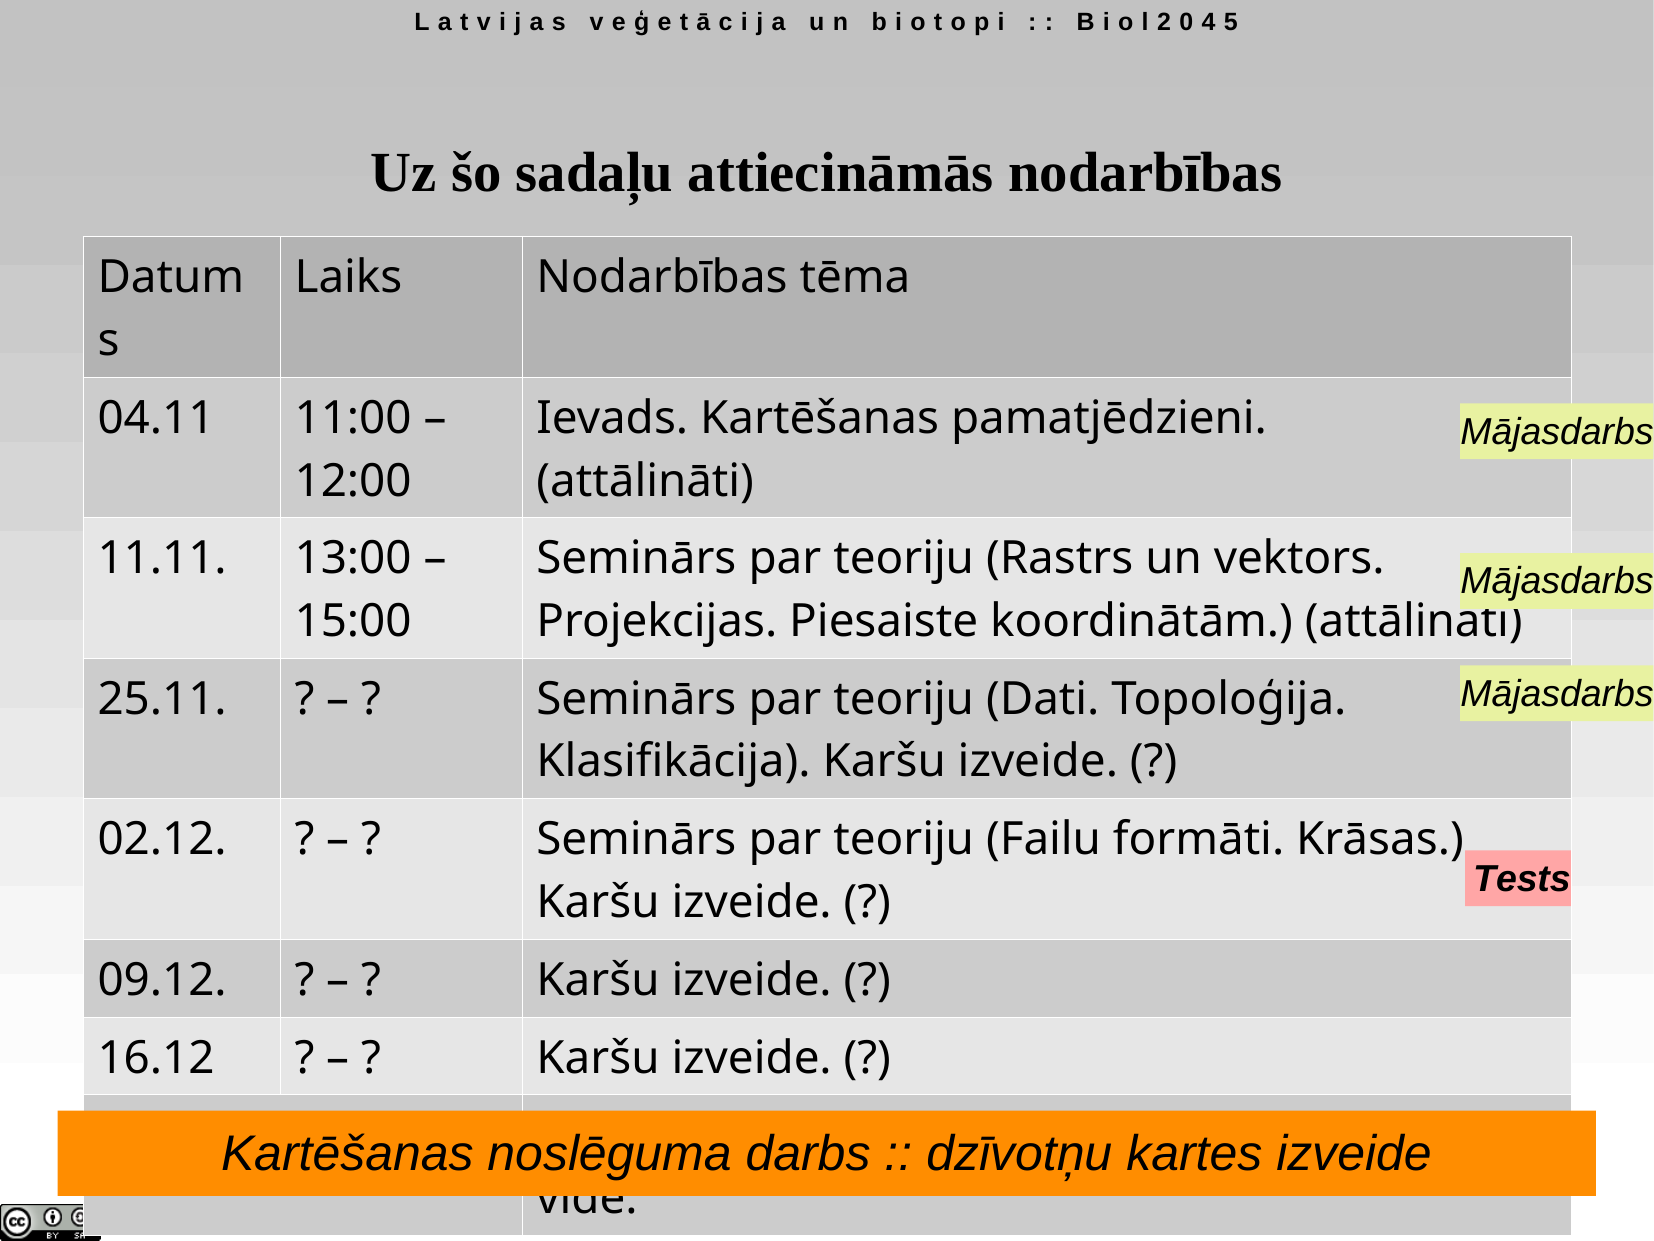

# Uz šo sadaļu attiecināmās nodarbības
| Datums | Laiks | Nodarbības tēma |
| --- | --- | --- |
| 04.11 | 11:00 – 12:00 | Ievads. Kartēšanas pamatjēdzieni. (attālināti) |
| 11.11. | 13:00 – 15:00 | Seminārs par teoriju (Rastrs un vektors. Projekcijas. Piesaiste koordinātām.) (attālināti) |
| 25.11. | ? – ? | Seminārs par teoriju (Dati. Topoloģija. Klasifikācija). Karšu izveide. (?) |
| 02.12. | ? – ? | Seminārs par teoriju (Failu formāti. Krāsas.) Karšu izveide. (?) |
| 09.12. | ? – ? | Karšu izveide. (?) |
| 16.12 | ? – ? | Karšu izveide. (?) |
| Darbadienās | | Konsultācijas, iepriekš piesakoties e-studiju vidē. |
Mājasdarbs
Mājasdarbs
Mājasdarbs
Tests
Kartēšanas noslēguma darbs :: dzīvotņu kartes izveide